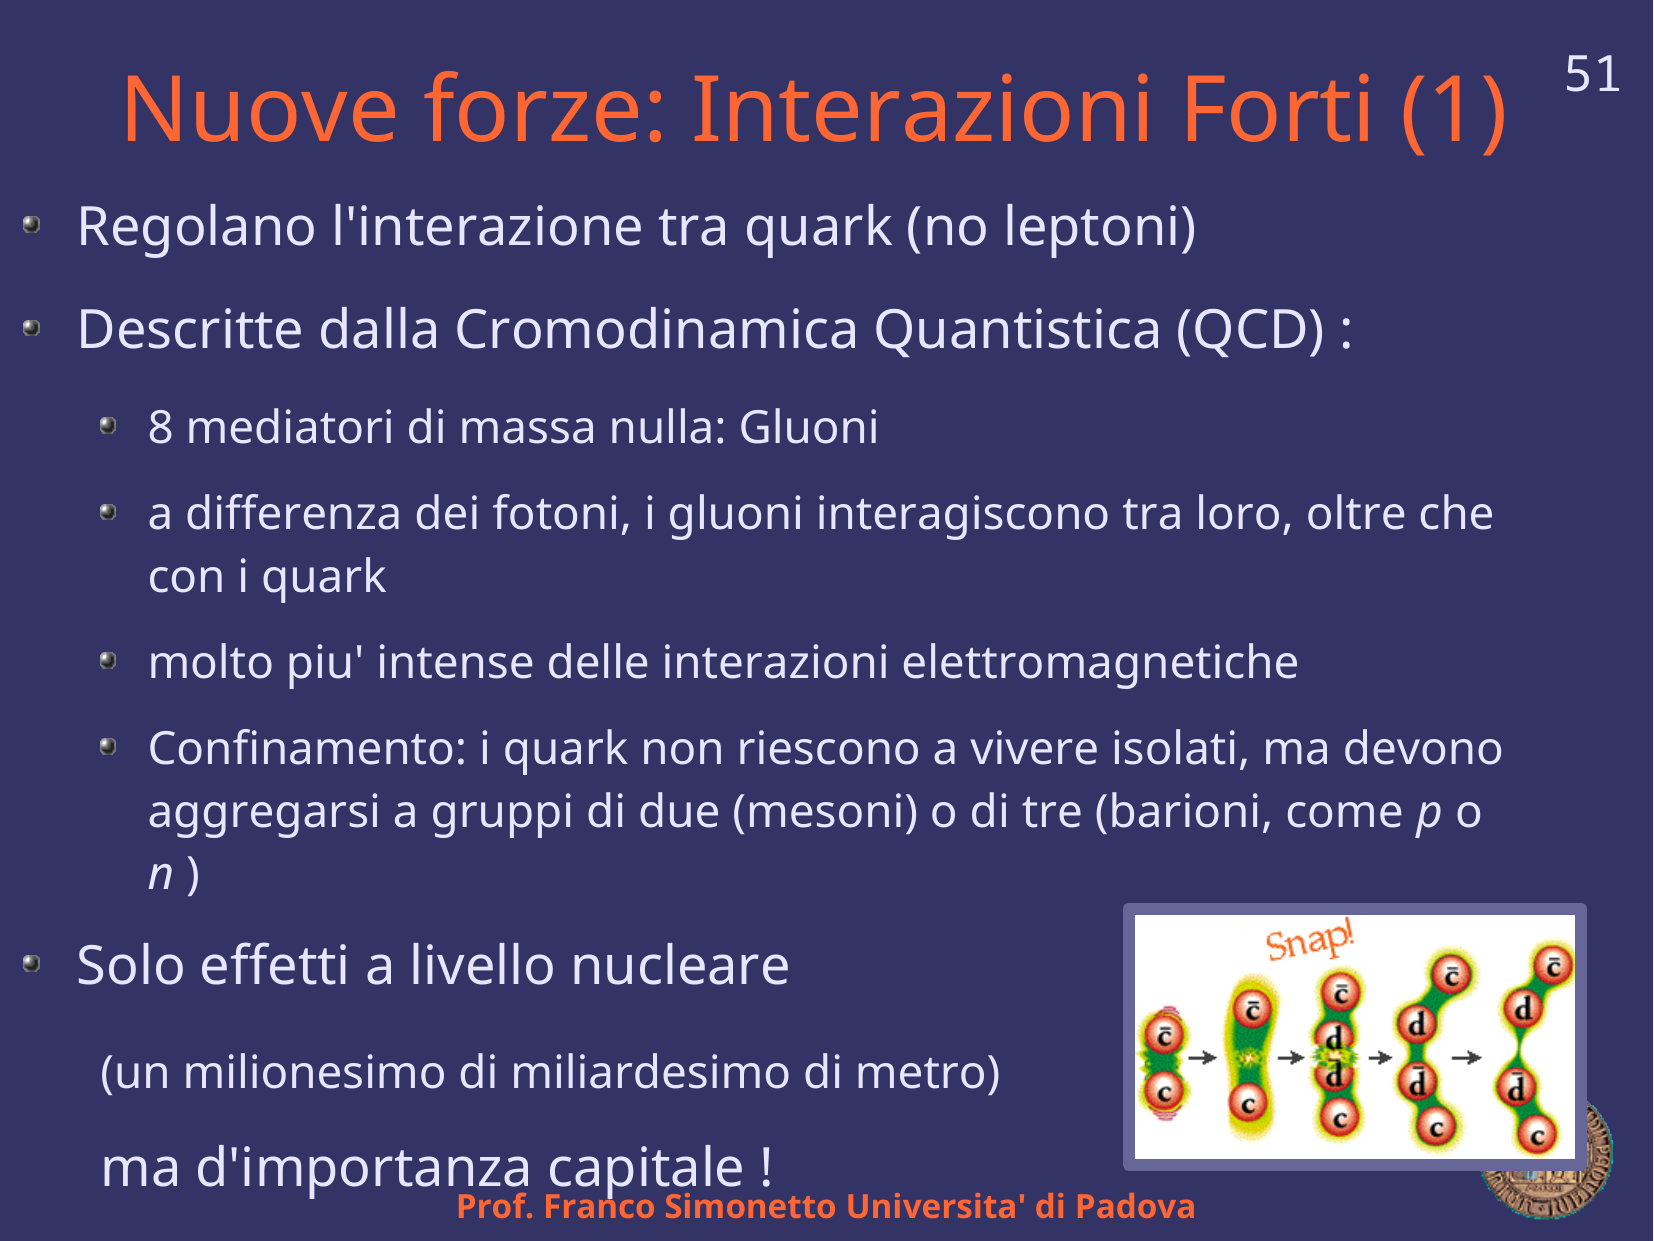

51
# Nuove forze: Interazioni Forti (1)
Regolano l'interazione tra quark (no leptoni)
Descritte dalla Cromodinamica Quantistica (QCD) :
8 mediatori di massa nulla: Gluoni
a differenza dei fotoni, i gluoni interagiscono tra loro, oltre che con i quark
molto piu' intense delle interazioni elettromagnetiche
Confinamento: i quark non riescono a vivere isolati, ma devono aggregarsi a gruppi di due (mesoni) o di tre (barioni, come p o n )
Solo effetti a livello nucleare
(un milionesimo di miliardesimo di metro)
ma d'importanza capitale !